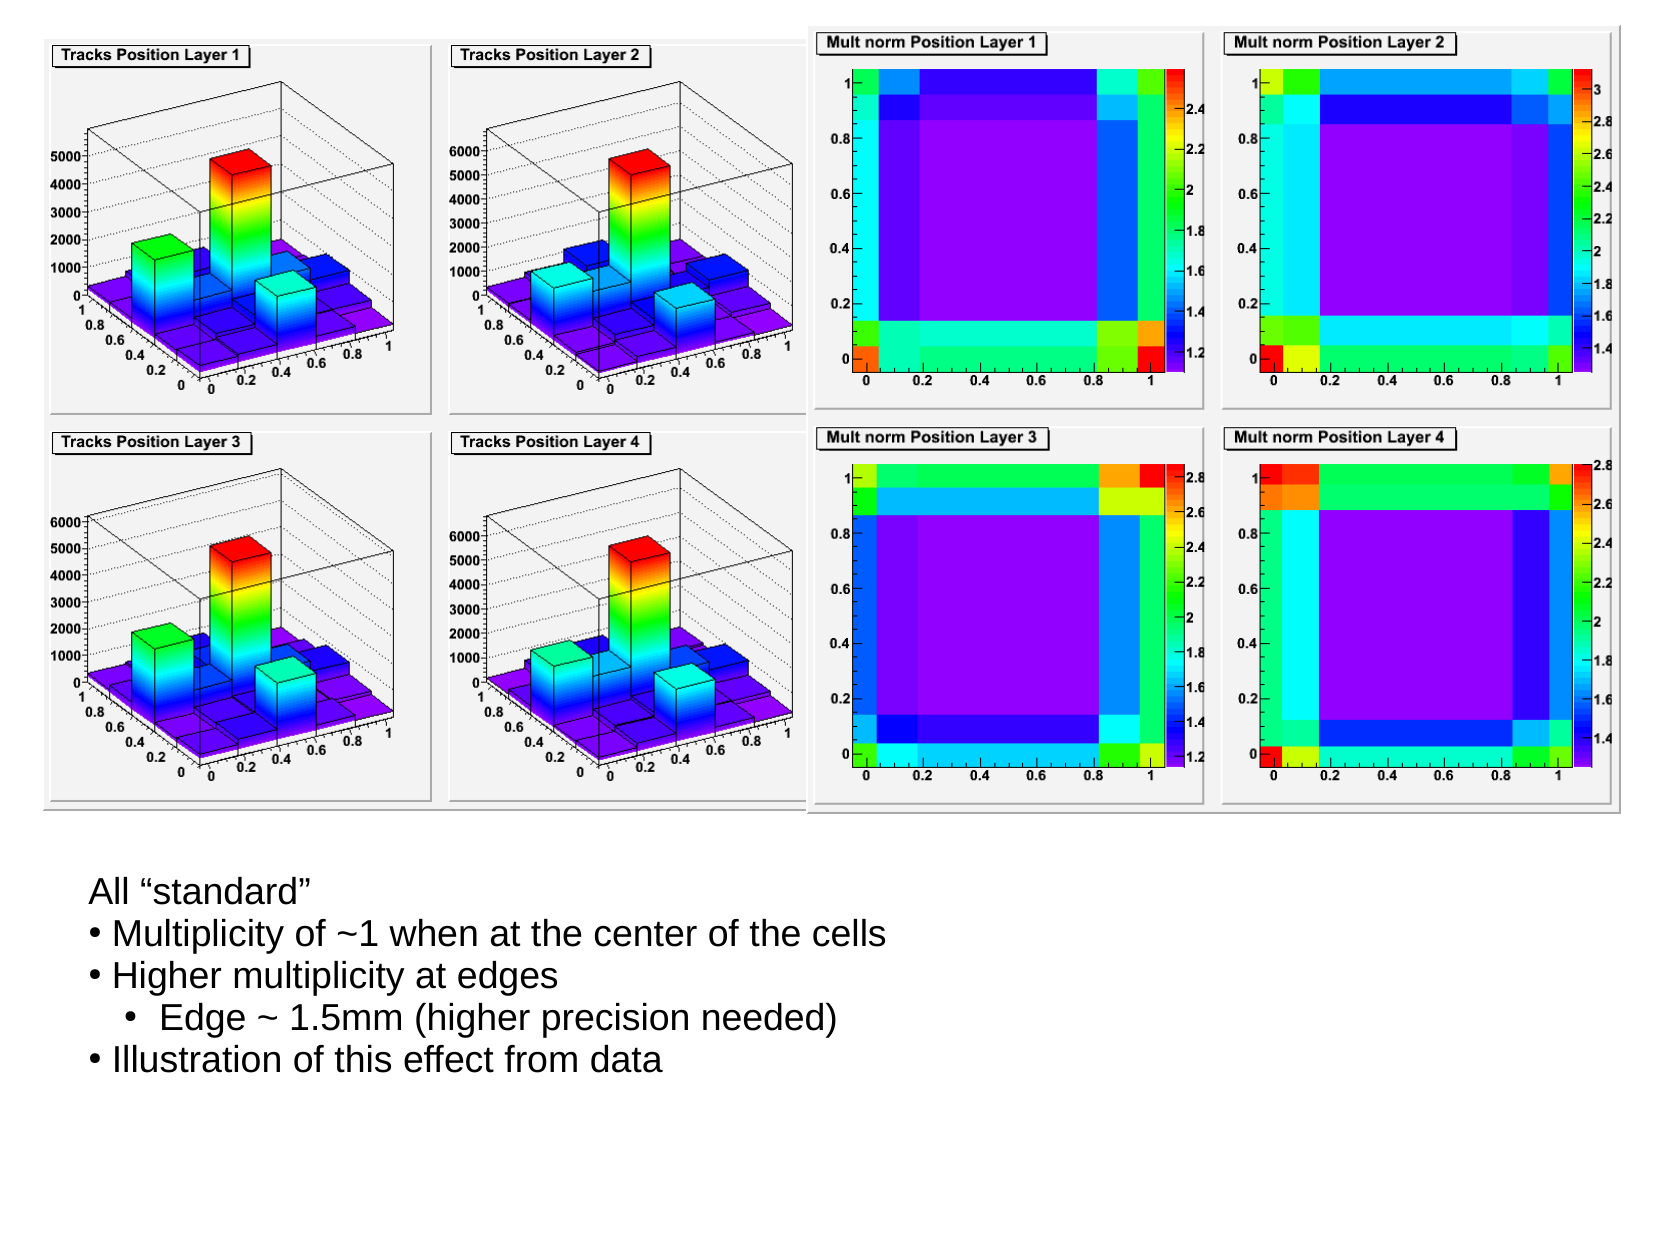

All “standard”
 Multiplicity of ~1 when at the center of the cells
 Higher multiplicity at edges
Edge ~ 1.5mm (higher precision needed)
 Illustration of this effect from data